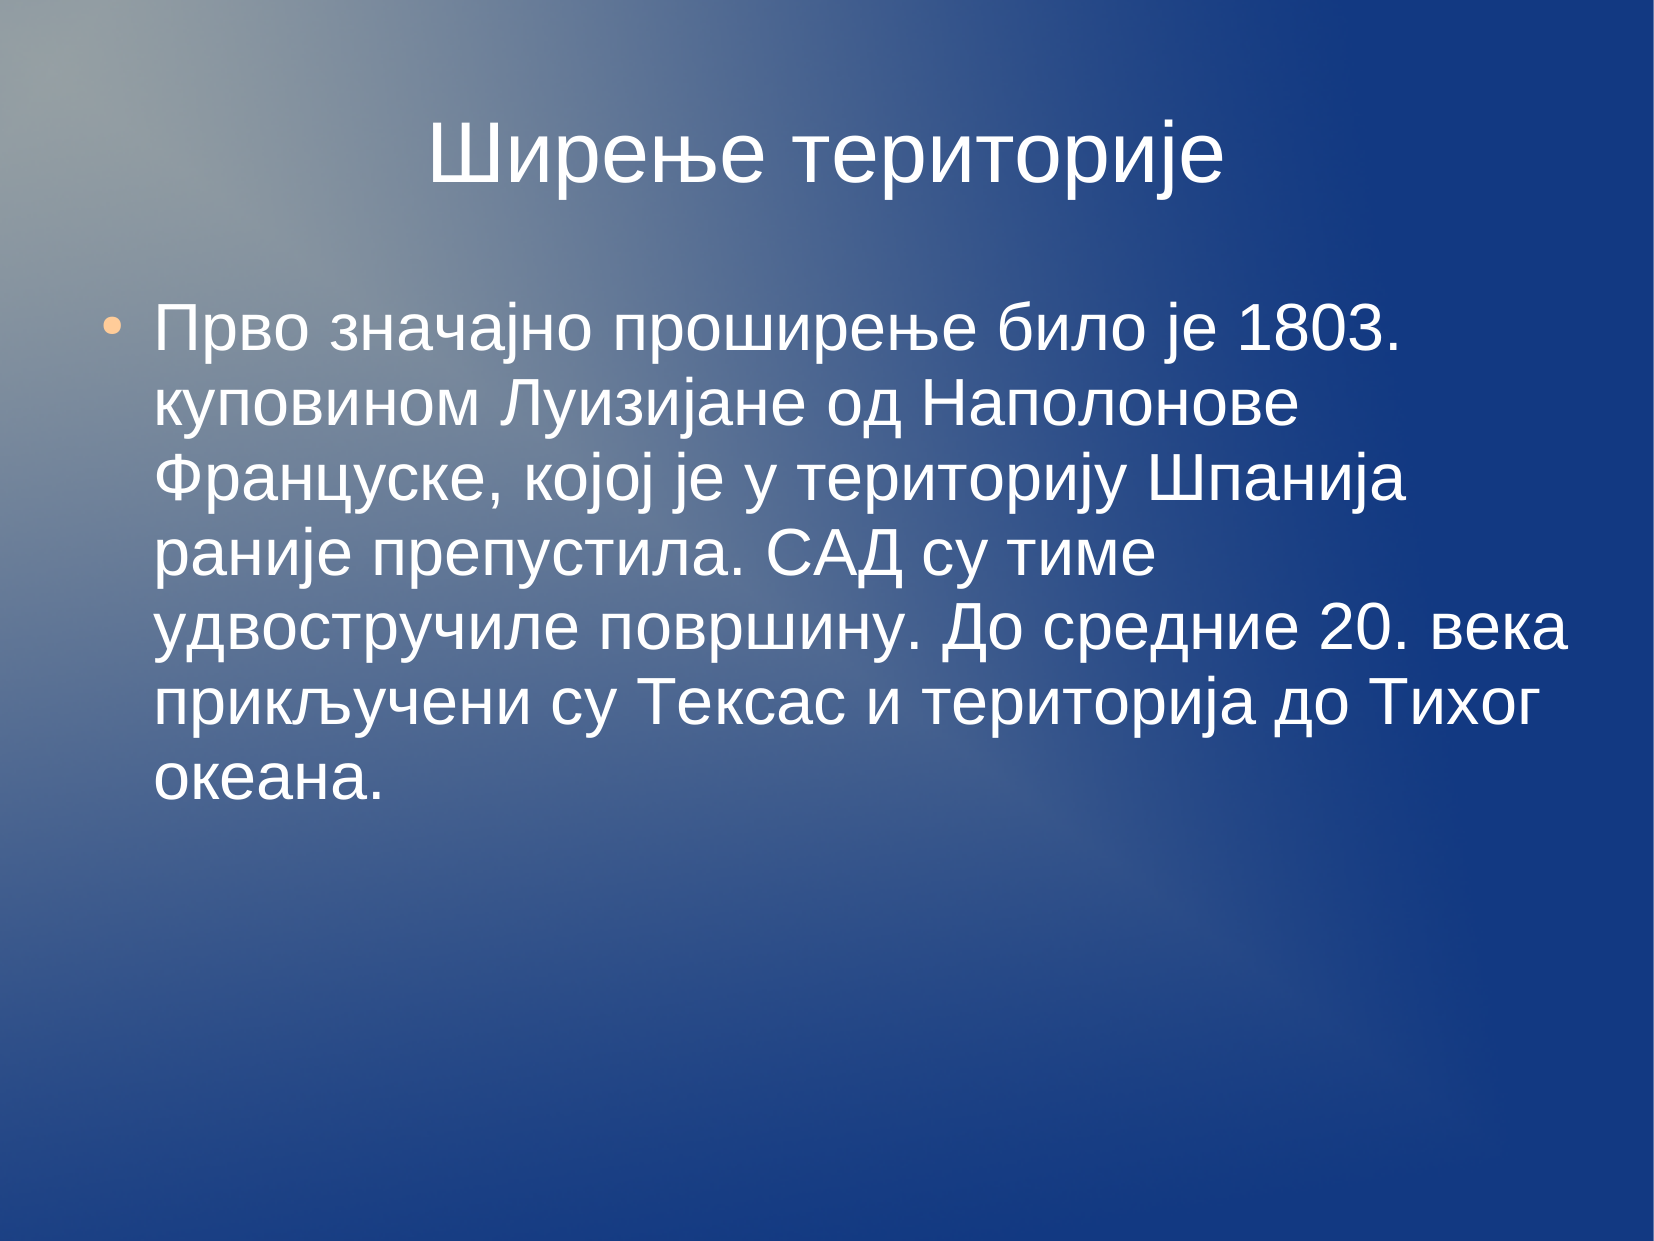

# Ширење територије
Прво значајно проширење било је 1803. куповином Луизијане од Наполонове Француске, којој је у територију Шпанија раније препустила. САД су тиме удвостручиле површину. До средние 20. века прикључени су Тексас и територија до Тихог океана.